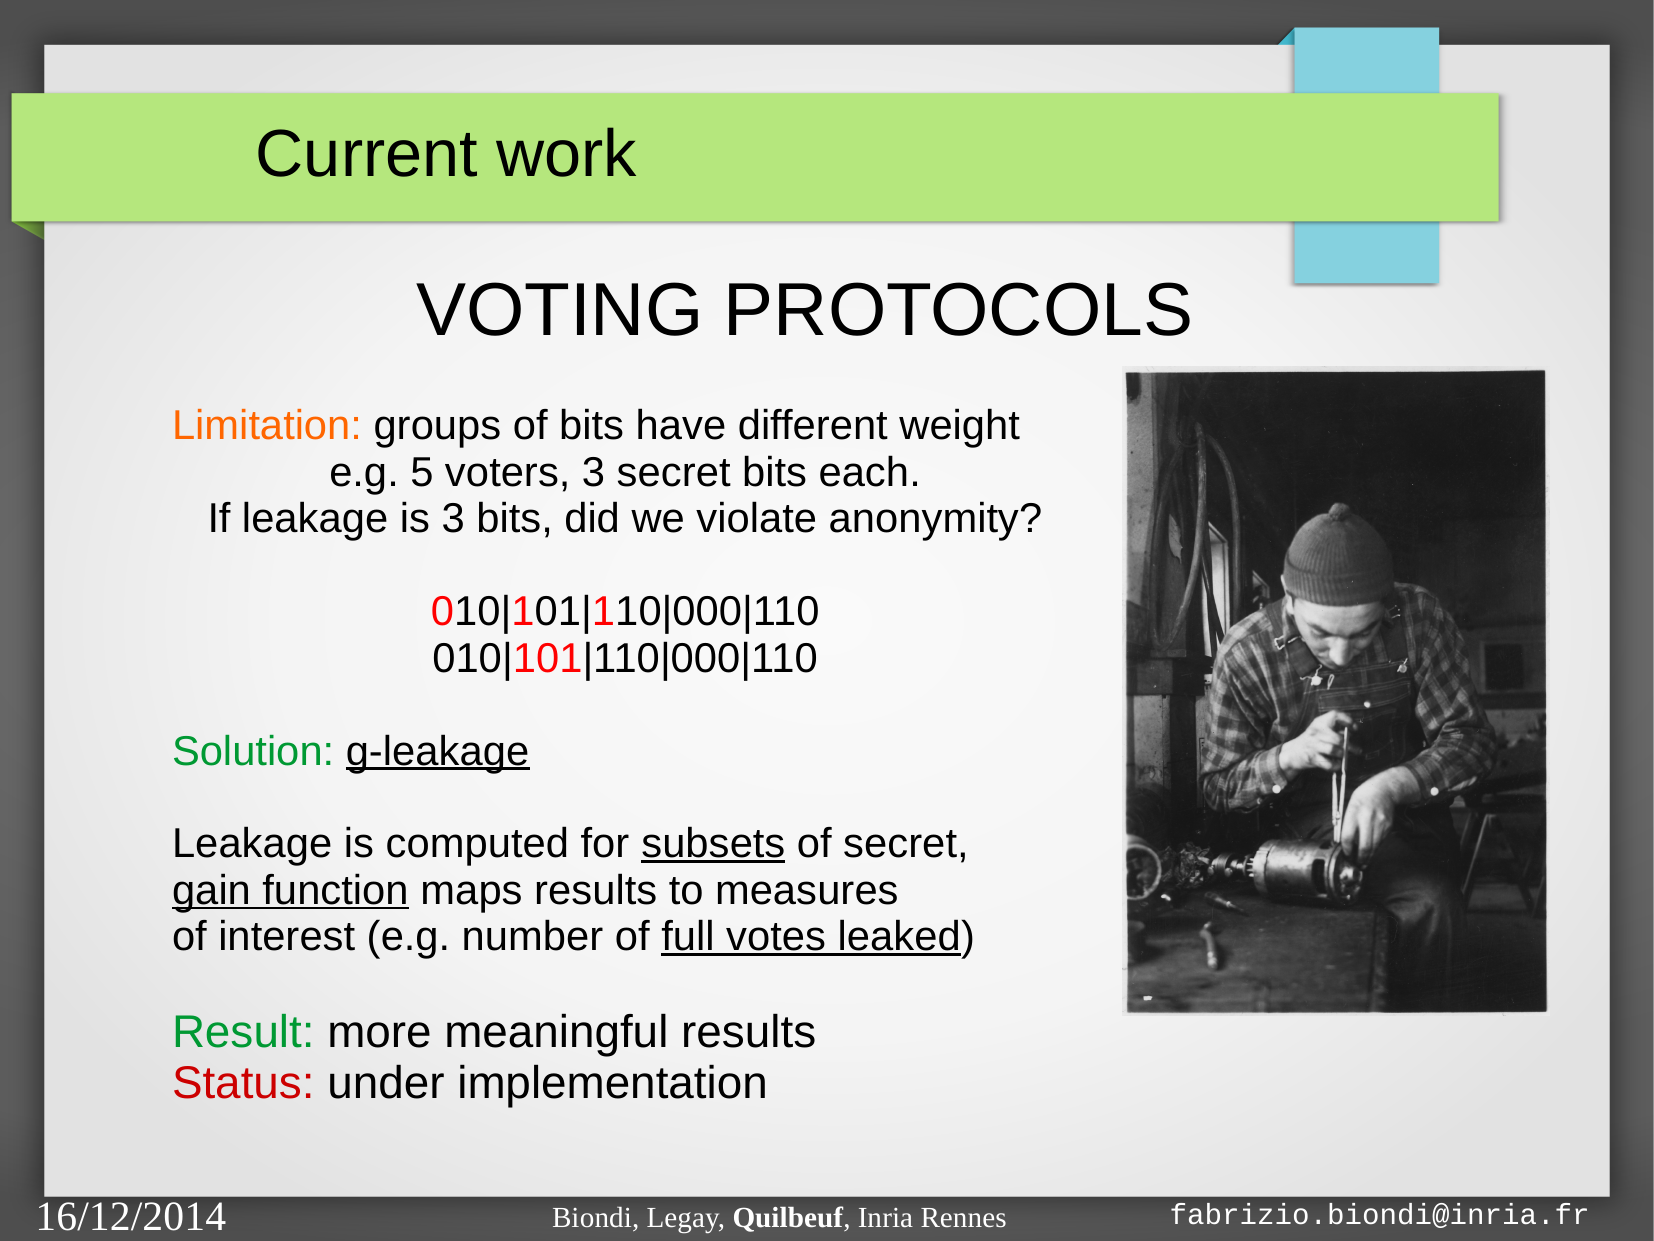

# Current work
VOTING PROTOCOLS
Limitation: groups of bits have different weight
e.g. 5 voters, 3 secret bits each.
If leakage is 3 bits, did we violate anonymity?
010|101|110|000|110
010|101|110|000|110
Solution: g-leakage
Leakage is computed for subsets of secret,
gain function maps results to measures
of interest (e.g. number of full votes leaked)
Result: more meaningful results
Status: under implementation
18/04/2014
Fabrizio Biondi, INRIA Rennes